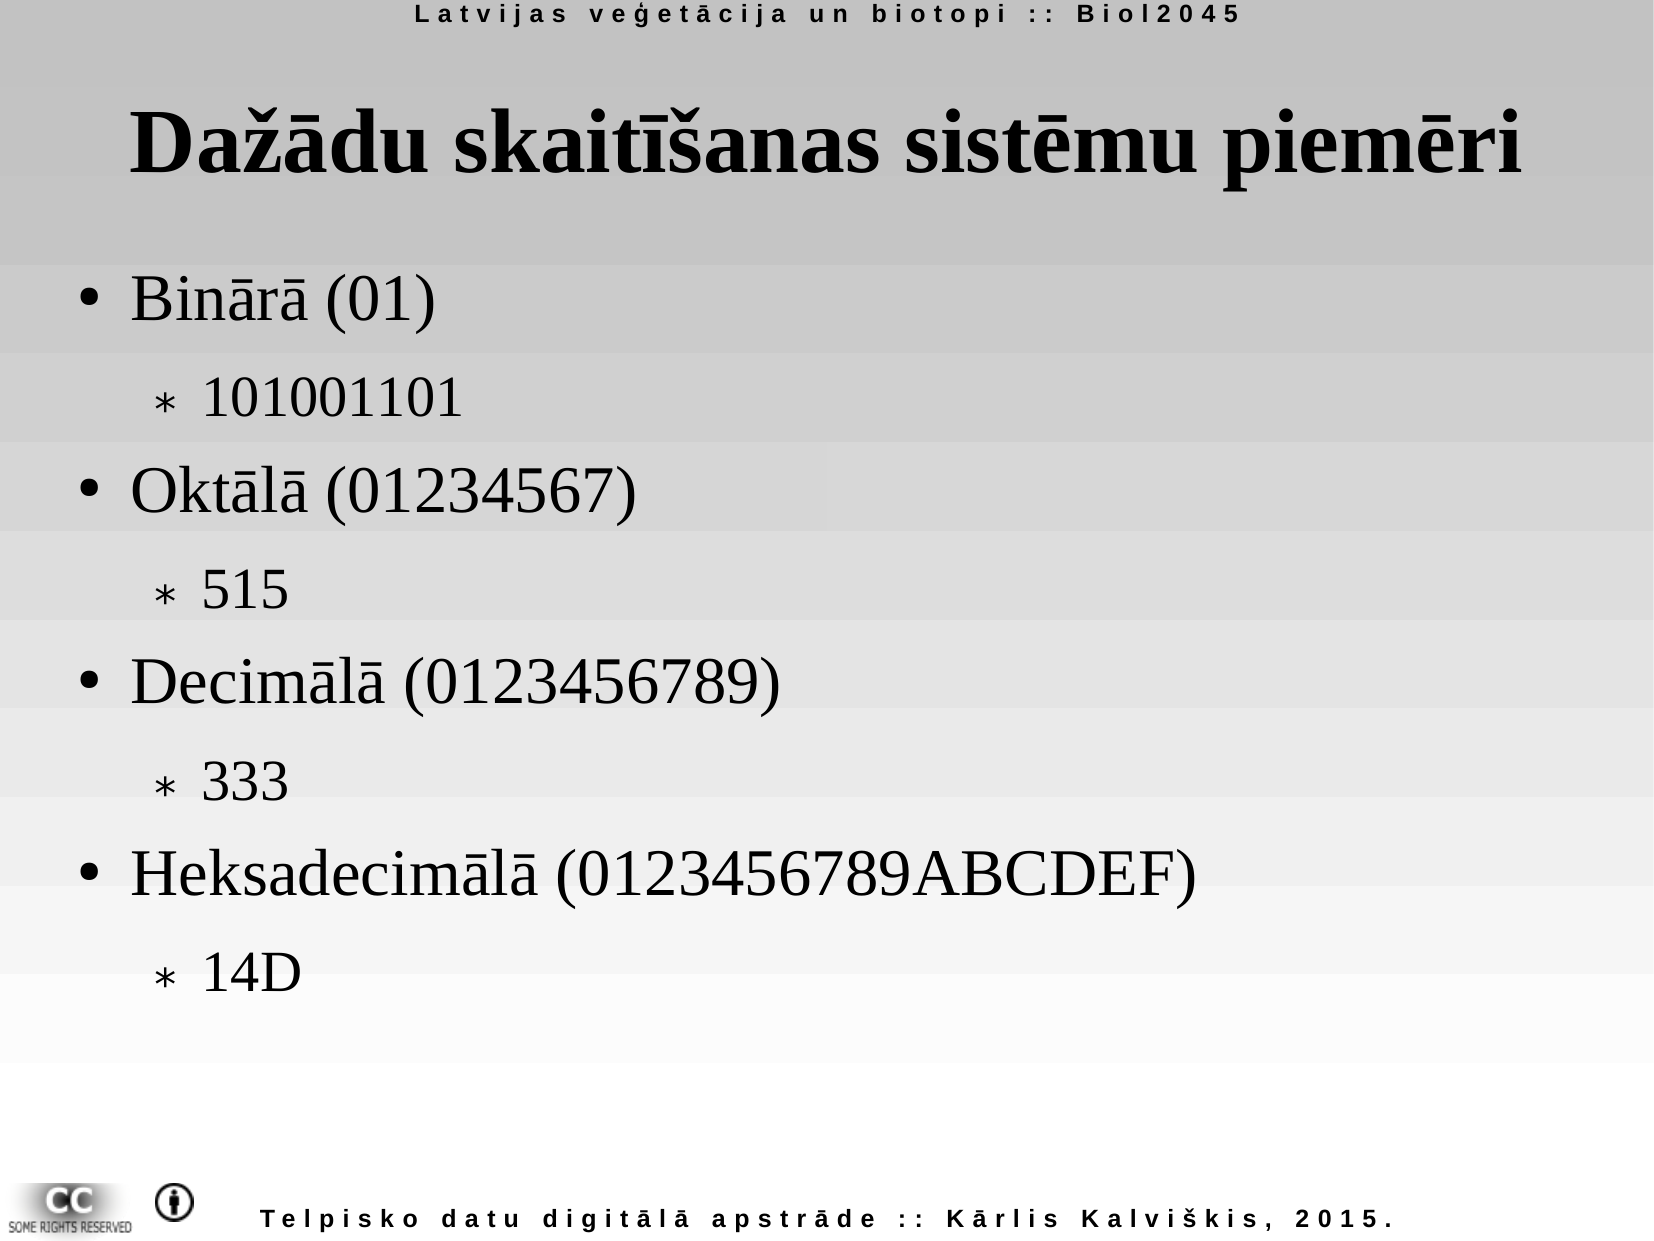

# Dažādu skaitīšanas sistēmu piemēri
Binārā (01)
101001101
Oktālā (01234567)
515
Decimālā (0123456789)
333
Heksadecimālā (0123456789ABCDEF)
14D